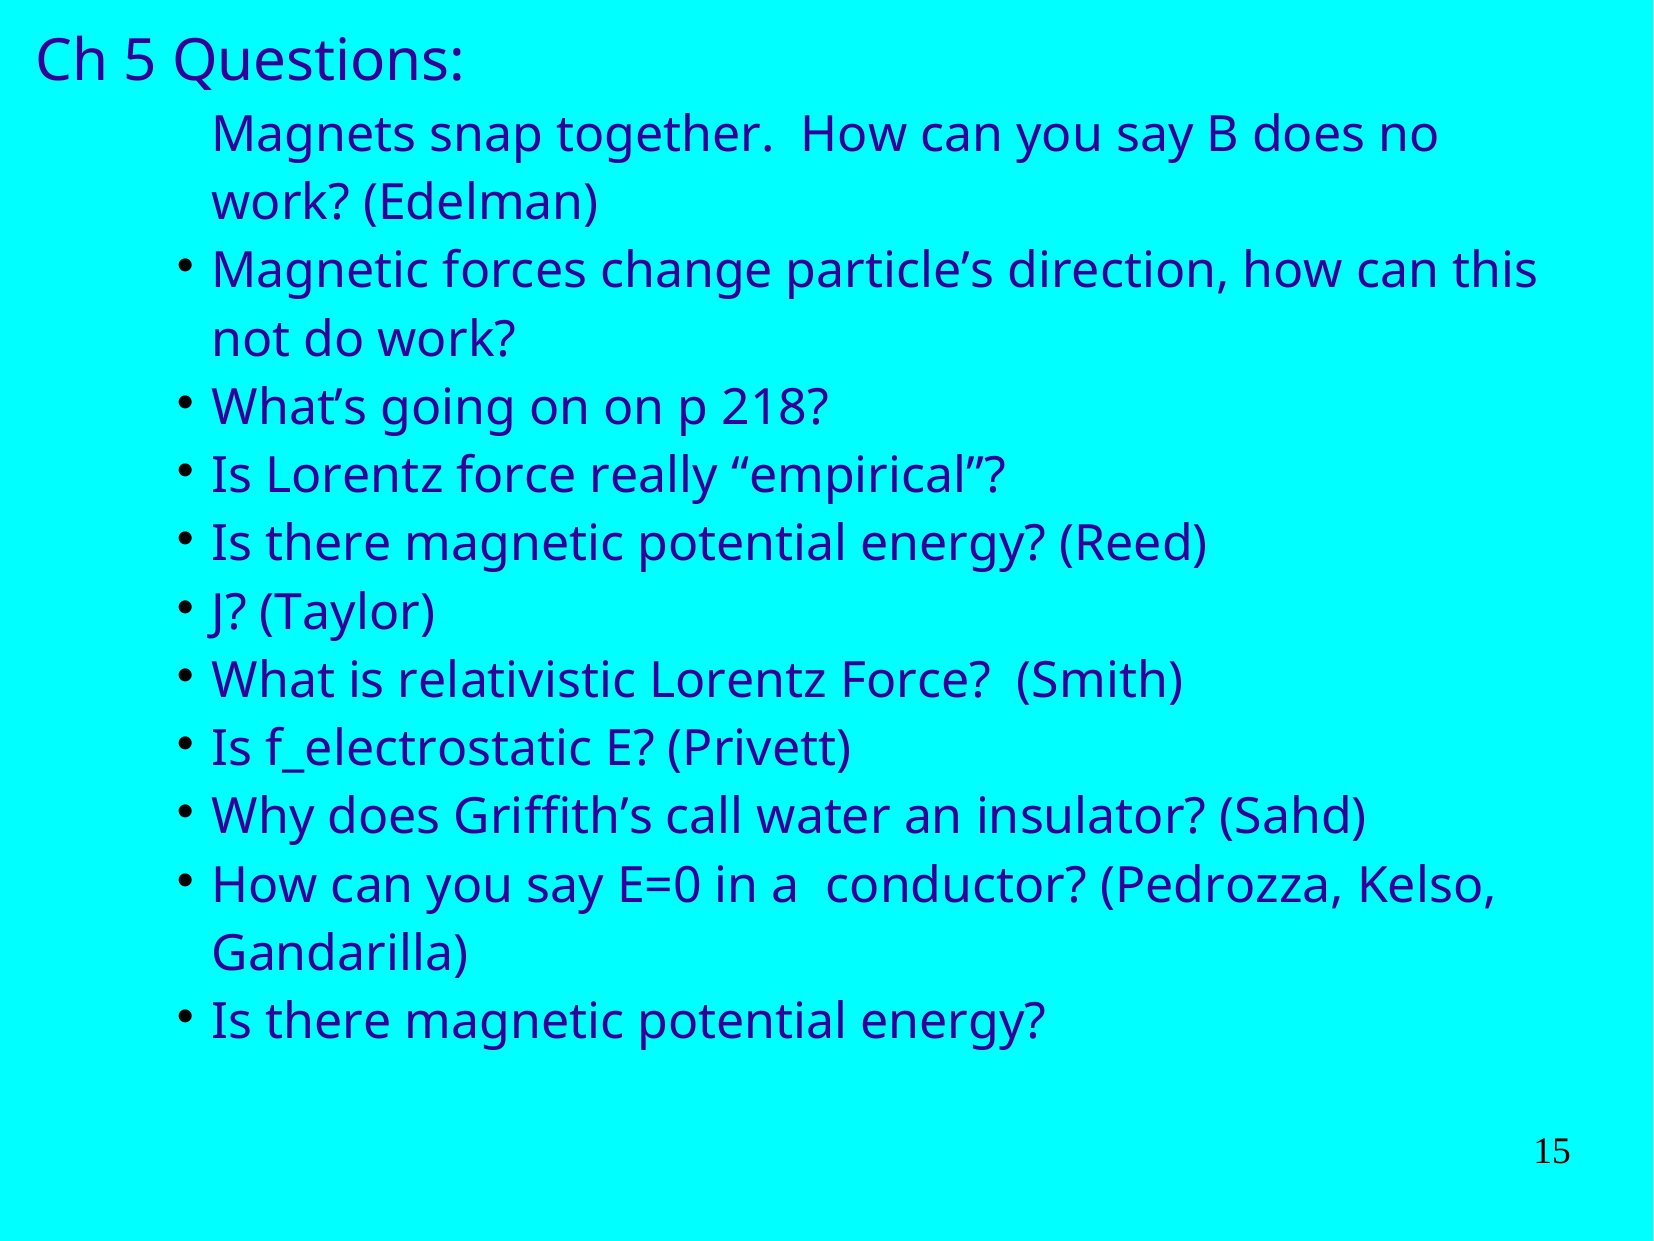

Ch 5 Questions:
Magnets snap together. How can you say B does no work? (Edelman)
Magnetic forces change particle’s direction, how can this not do work?
What’s going on on p 218?
Is Lorentz force really “empirical”?
Is there magnetic potential energy? (Reed)
J? (Taylor)
What is relativistic Lorentz Force? (Smith)
Is f_electrostatic E? (Privett)
Why does Griffith’s call water an insulator? (Sahd)
How can you say E=0 in a conductor? (Pedrozza, Kelso, Gandarilla)
Is there magnetic potential energy?
15